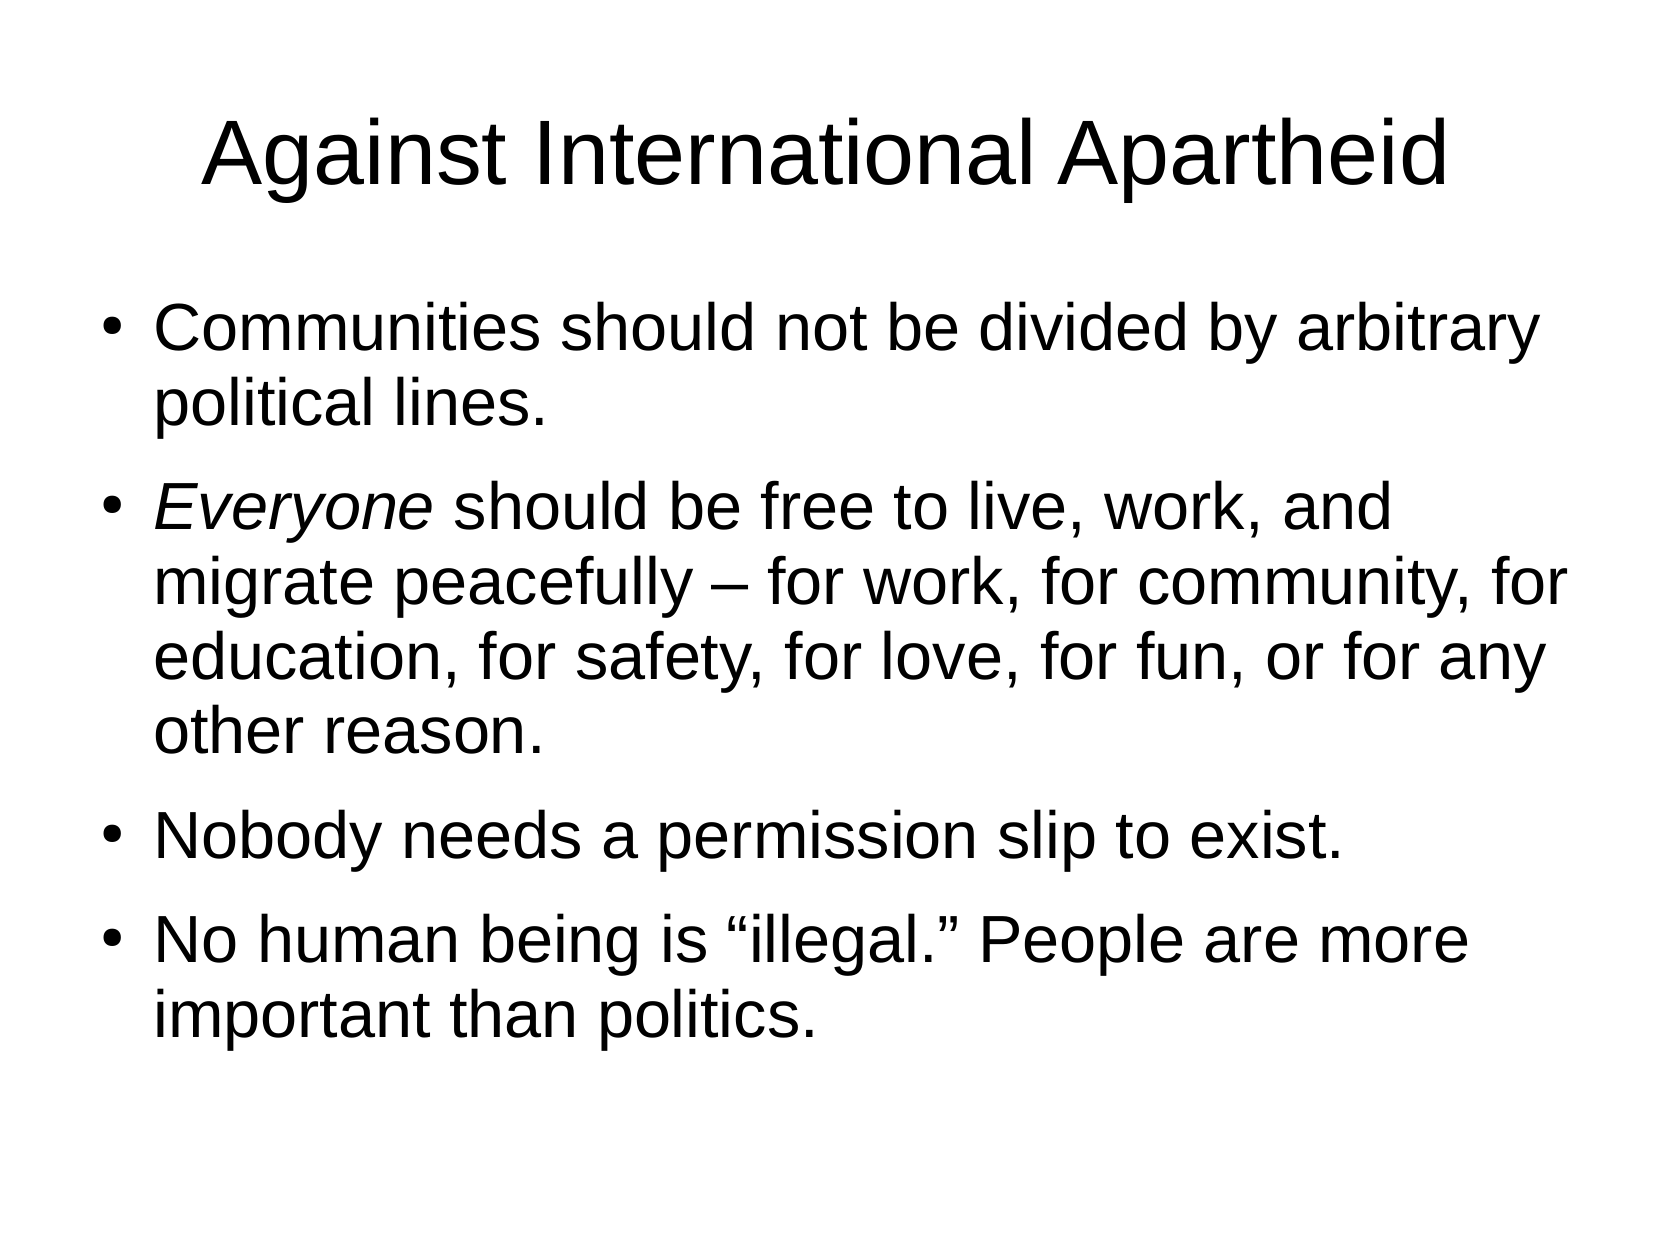

# Against International Apartheid
Communities should not be divided by arbitrary political lines.
Everyone should be free to live, work, and migrate peacefully – for work, for community, for education, for safety, for love, for fun, or for any other reason.
Nobody needs a permission slip to exist.
No human being is “illegal.” People are more important than politics.